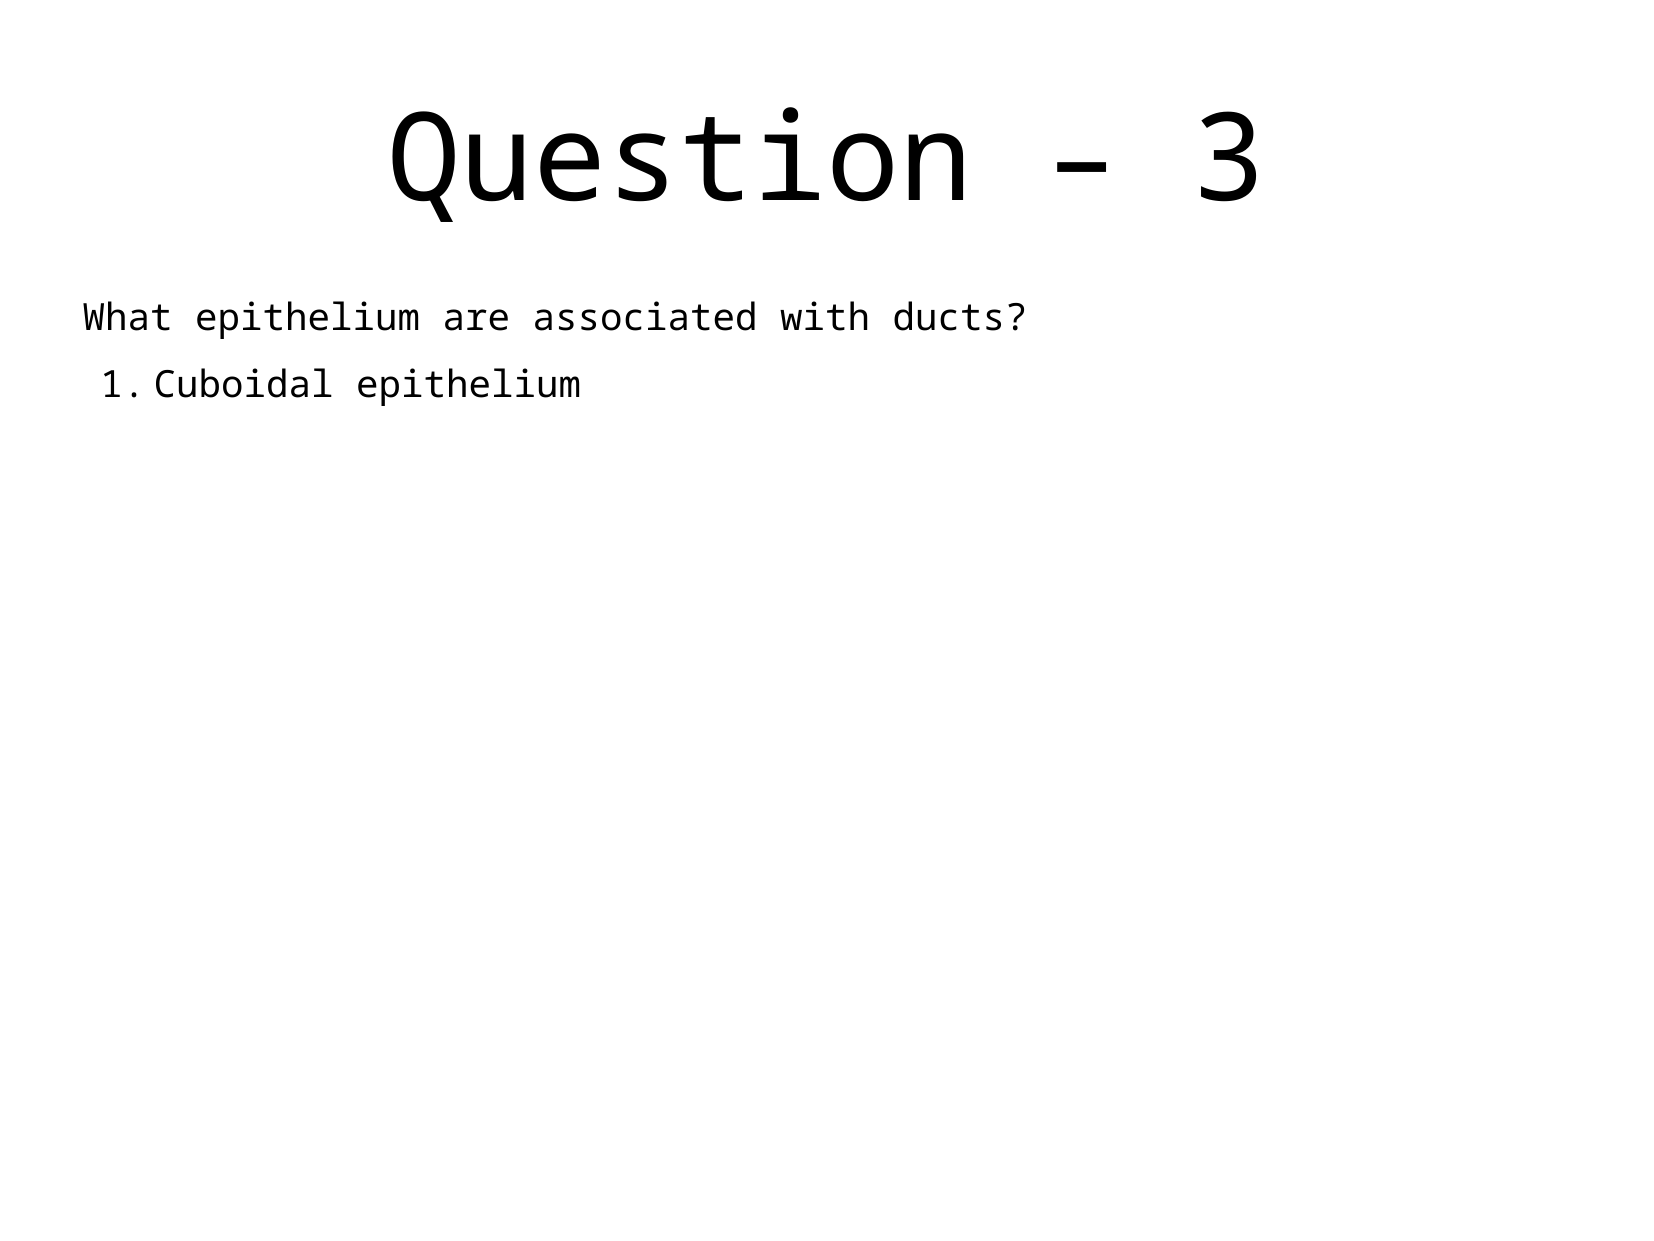

# Question – 3
What epithelium are associated with ducts?
Cuboidal epithelium